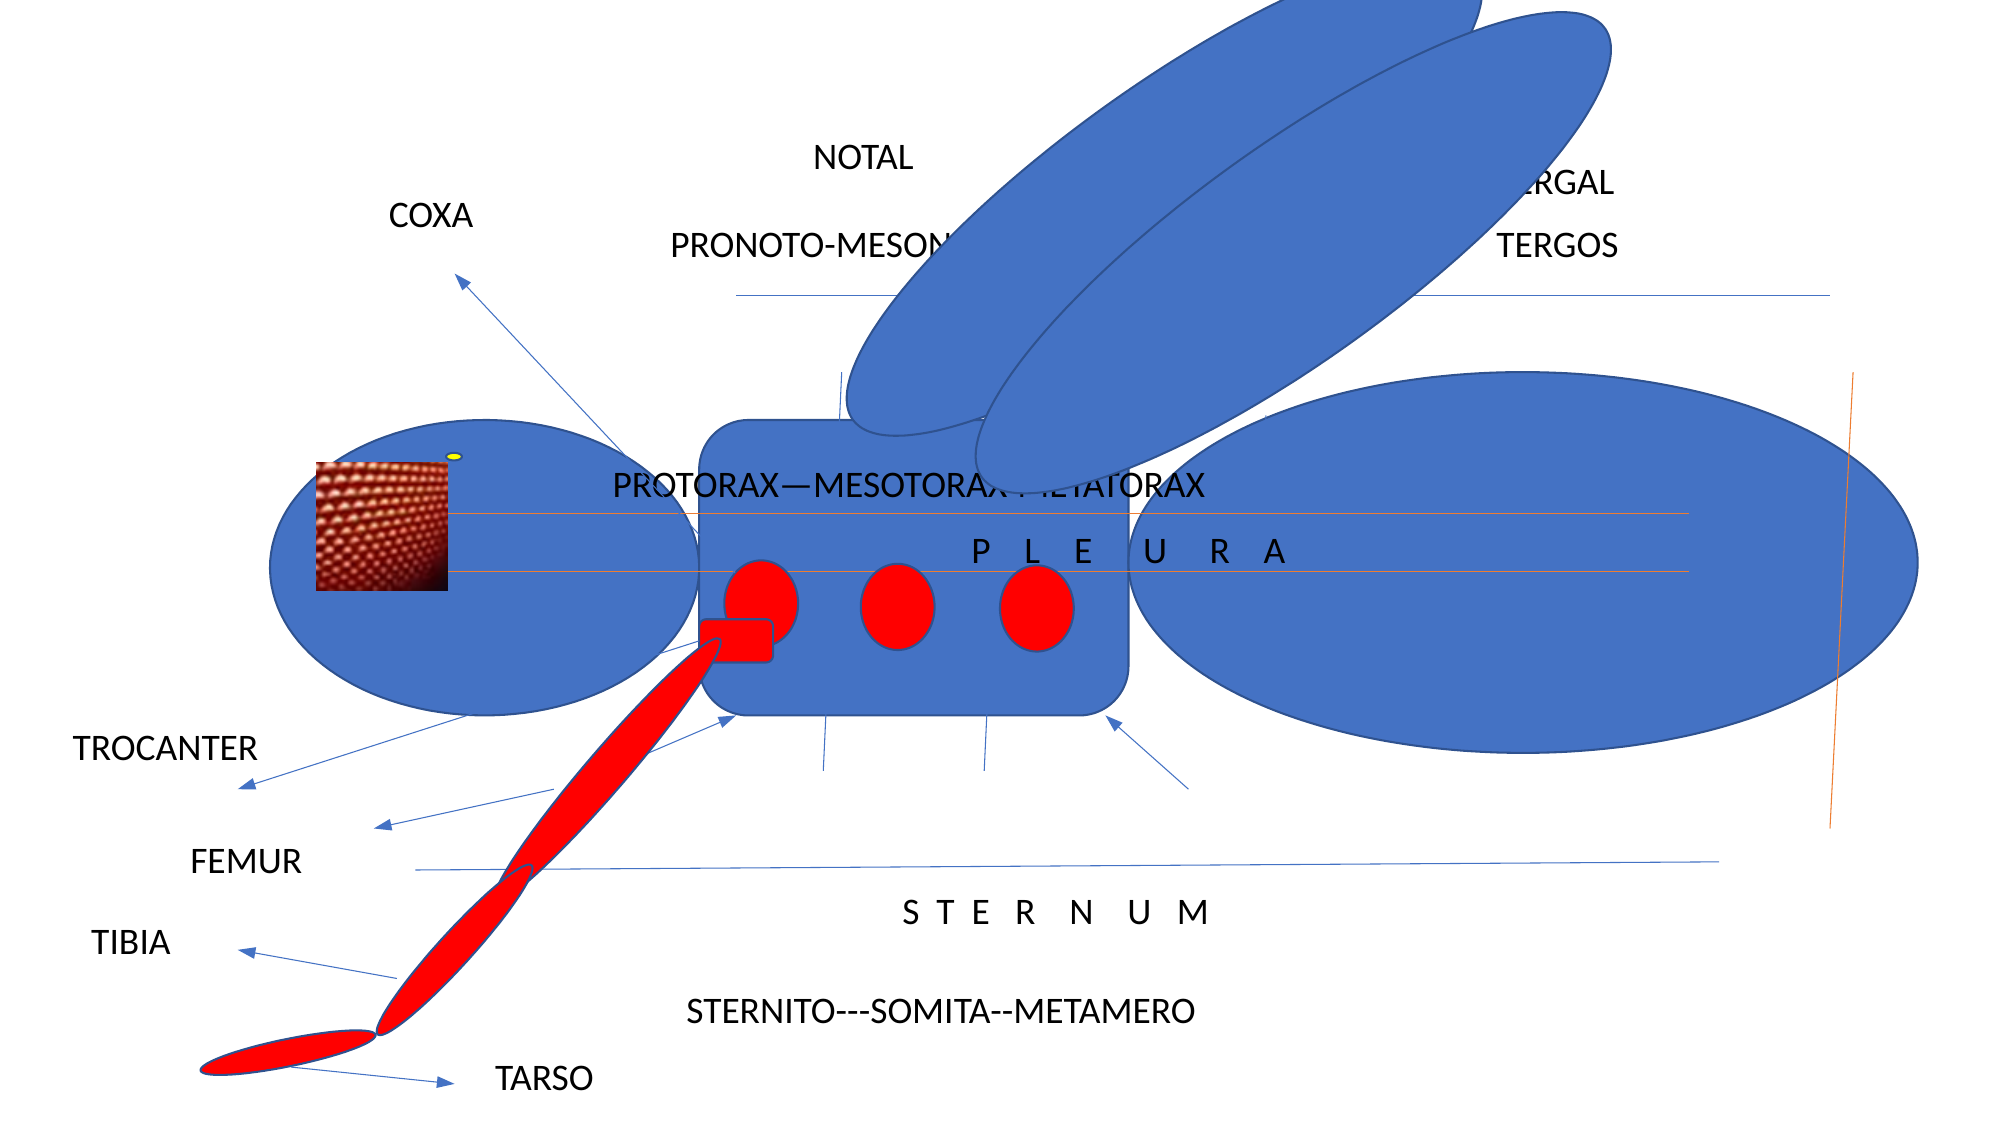

NOTAL
TERGAL
COXA
PRONOTO-MESONOTO-METANOTO
TERGOS
PROTORAX—MESOTORAX-METATORAX
P L E U R A
TROCANTER
FEMUR
S T E R N U M
TIBIA
STERNITO---SOMITA--METAMERO
TARSO